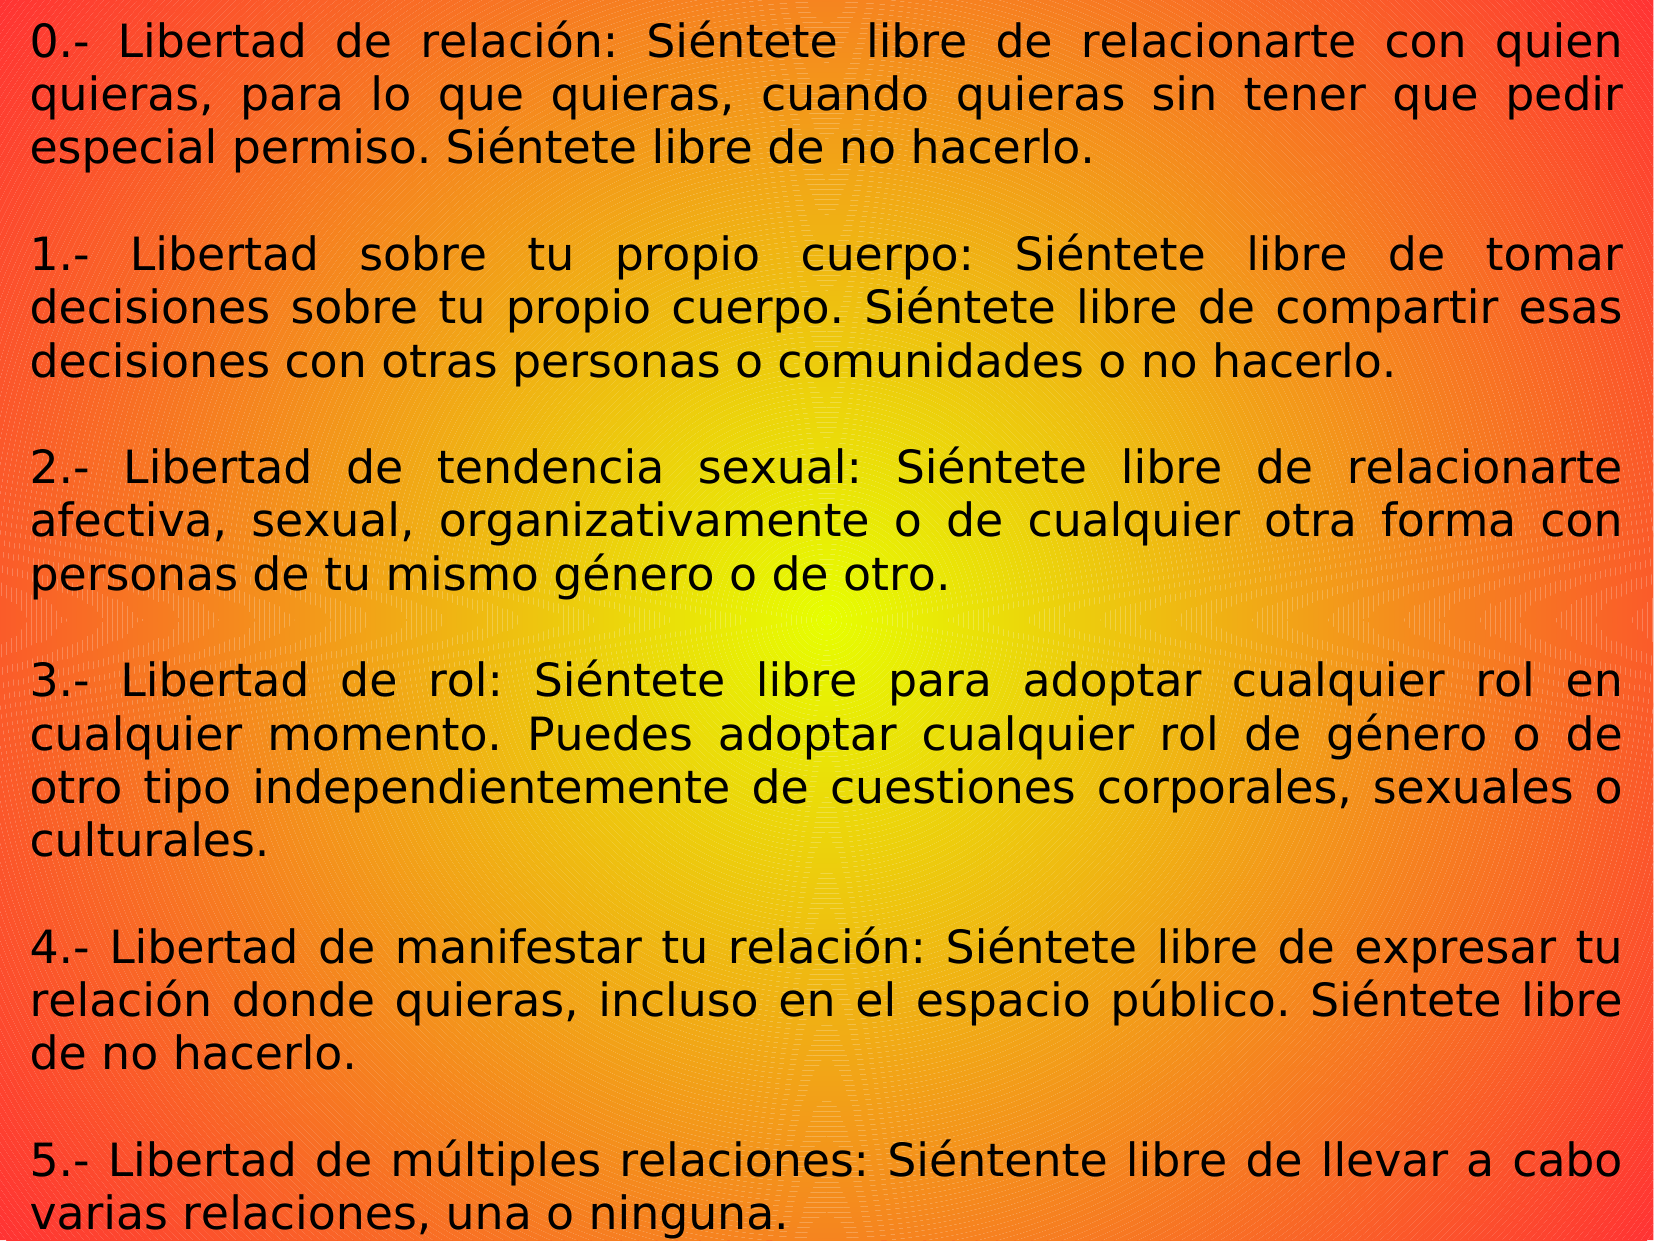

0.- Libertad de relación: Siéntete libre de relacionarte con quien quieras, para lo que quieras, cuando quieras sin tener que pedir especial permiso. Siéntete libre de no hacerlo.
1.- Libertad sobre tu propio cuerpo: Siéntete libre de tomar decisiones sobre tu propio cuerpo. Siéntete libre de compartir esas decisiones con otras personas o comunidades o no hacerlo.
2.- Libertad de tendencia sexual: Siéntete libre de relacionarte afectiva, sexual, organizativamente o de cualquier otra forma con personas de tu mismo género o de otro.
3.- Libertad de rol: Siéntete libre para adoptar cualquier rol en cualquier momento. Puedes adoptar cualquier rol de género o de otro tipo independientemente de cuestiones corporales, sexuales o culturales.
4.- Libertad de manifestar tu relación: Siéntete libre de expresar tu relación donde quieras, incluso en el espacio público. Siéntete libre de no hacerlo.
5.- Libertad de múltiples relaciones: Siéntente libre de llevar a cabo varias relaciones, una o ninguna.
#